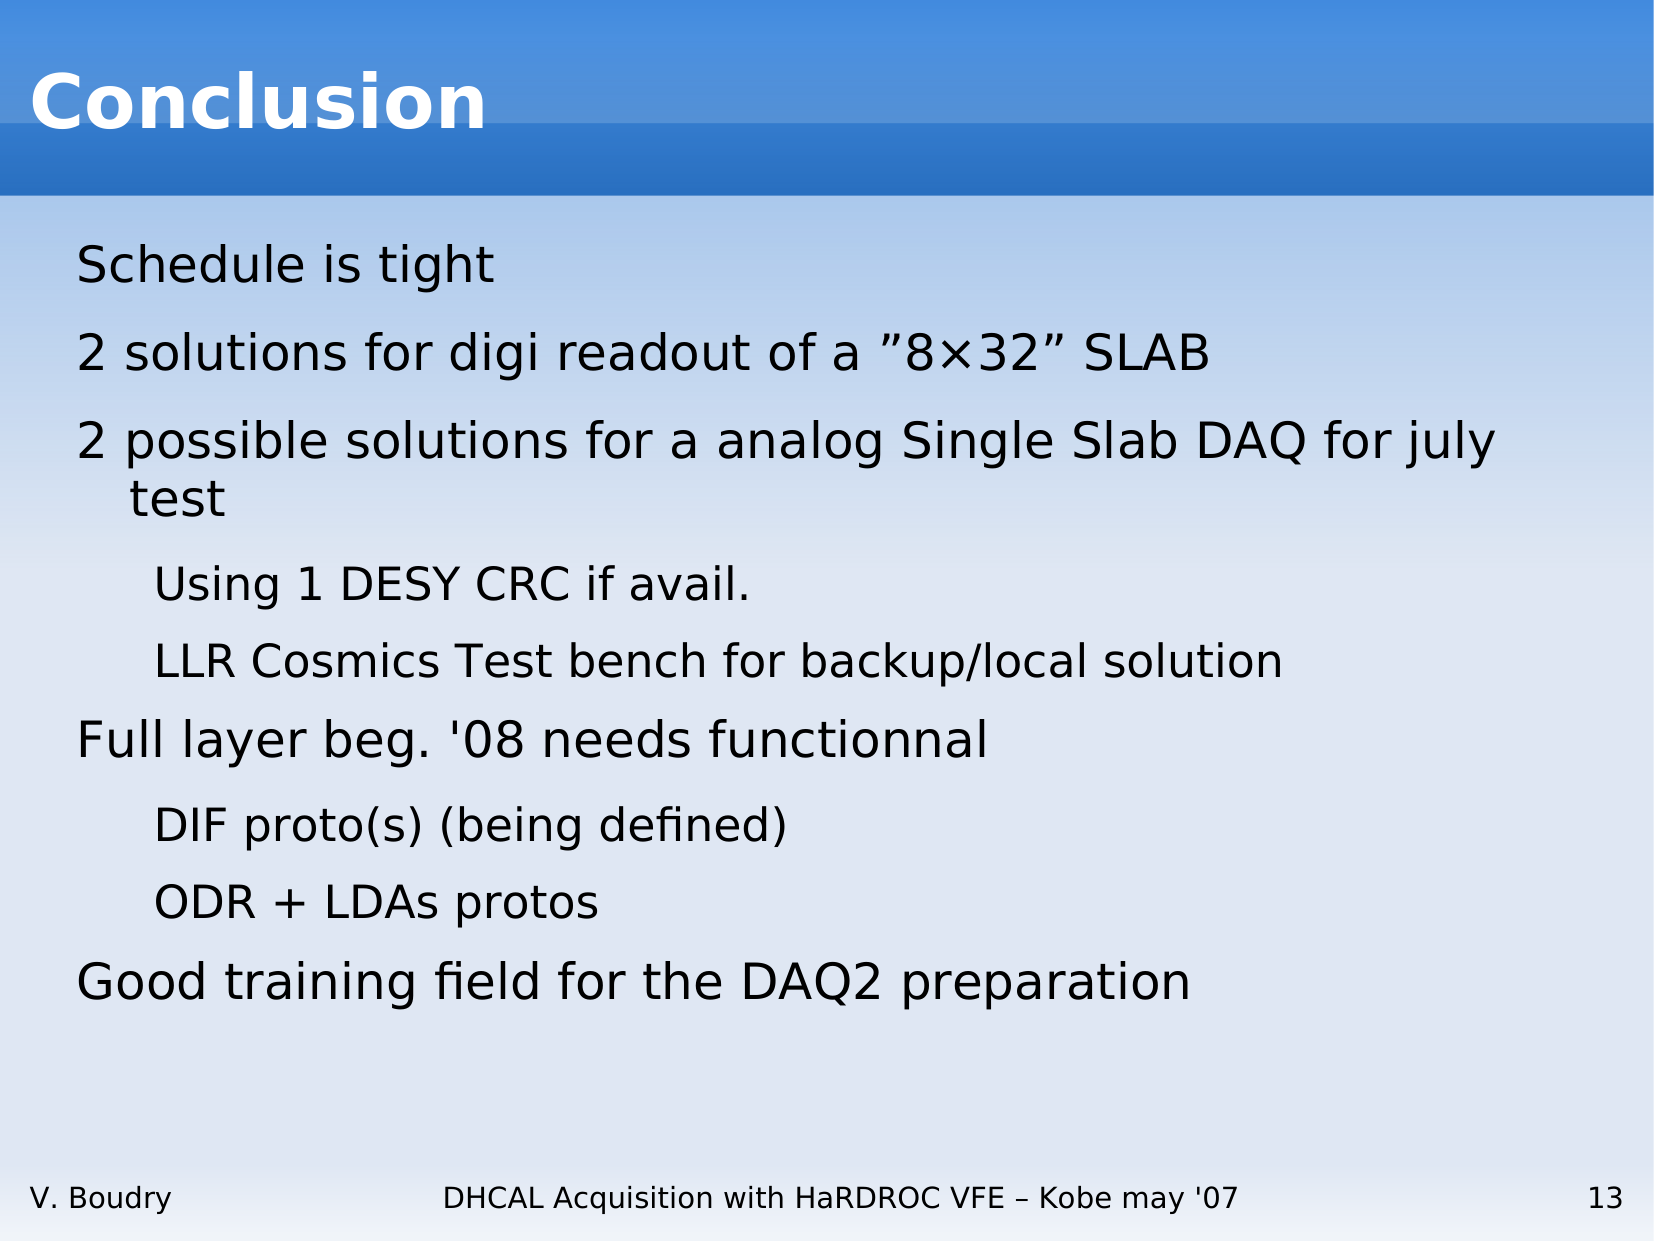

# Conclusion
Schedule is tight
2 solutions for digi readout of a ”8×32” SLAB
2 possible solutions for a analog Single Slab DAQ for july test
Using 1 DESY CRC if avail.
LLR Cosmics Test bench for backup/local solution
Full layer beg. '08 needs functionnal
DIF proto(s) (being defined)
ODR + LDAs protos
Good training field for the DAQ2 preparation
DHCAL Acquisition with HaRDROC VFE – Kobe may '07
13